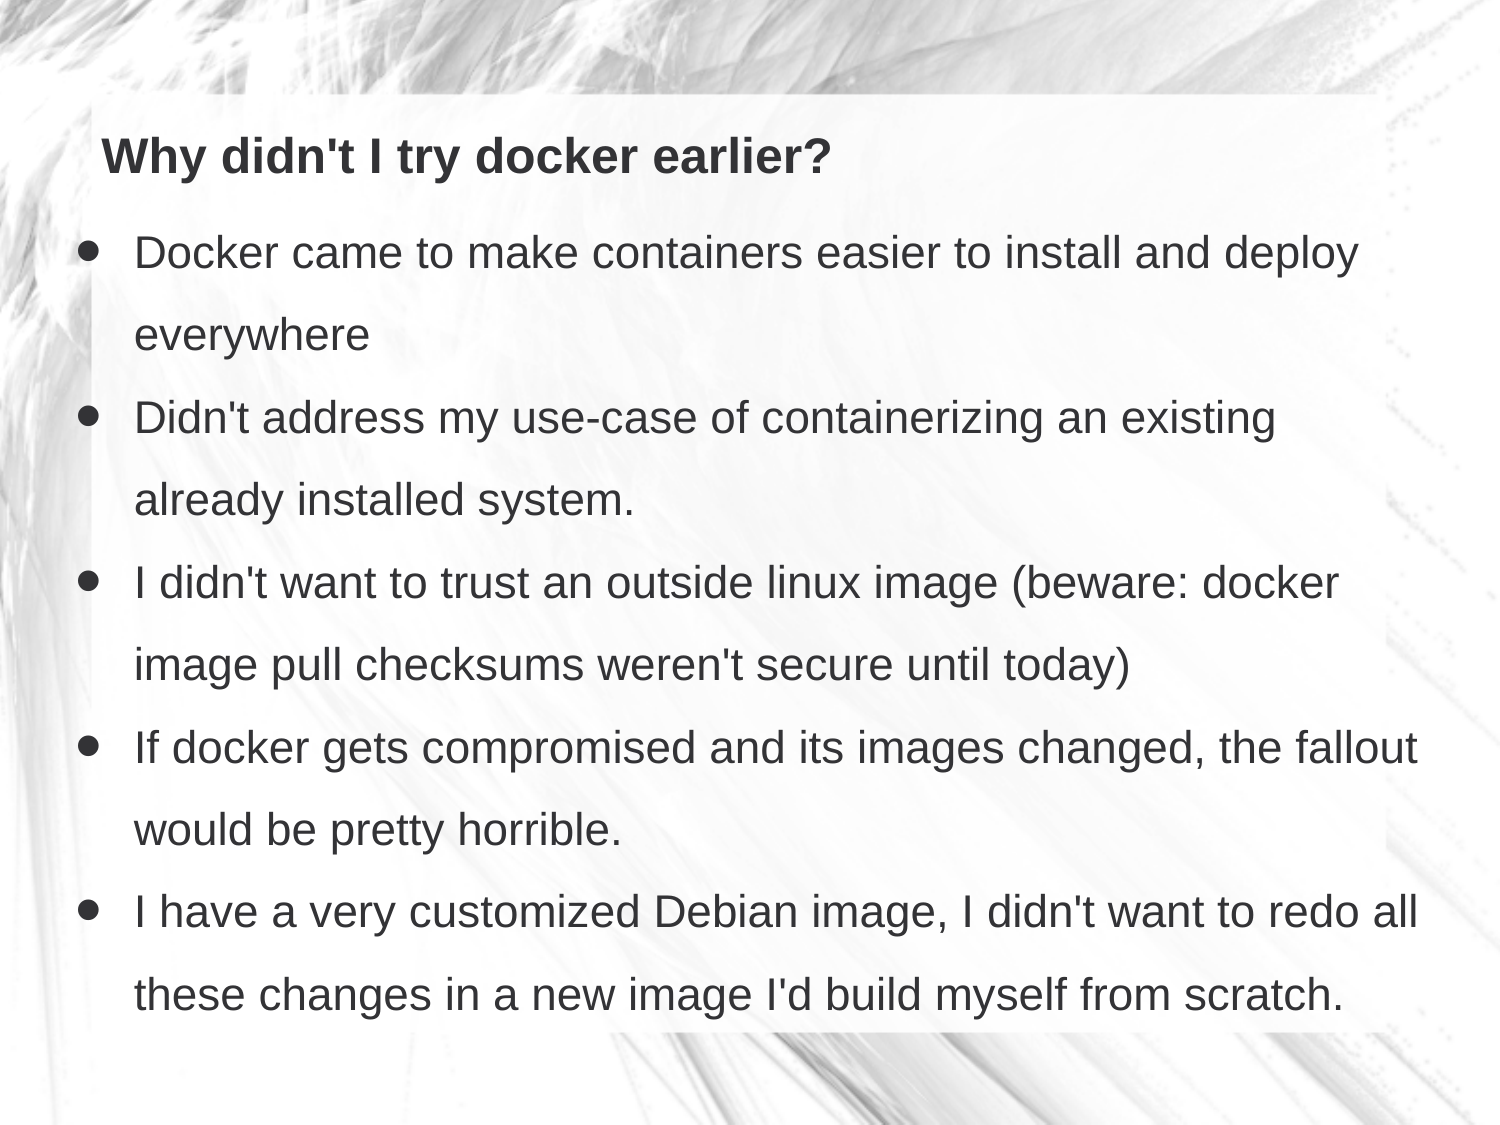

# Why didn't I try docker earlier?
Docker came to make containers easier to install and deploy everywhere
Didn't address my use-case of containerizing an existing already installed system.
I didn't want to trust an outside linux image (beware: docker image pull checksums weren't secure until today)
If docker gets compromised and its images changed, the fallout would be pretty horrible.
I have a very customized Debian image, I didn't want to redo all these changes in a new image I'd build myself from scratch.